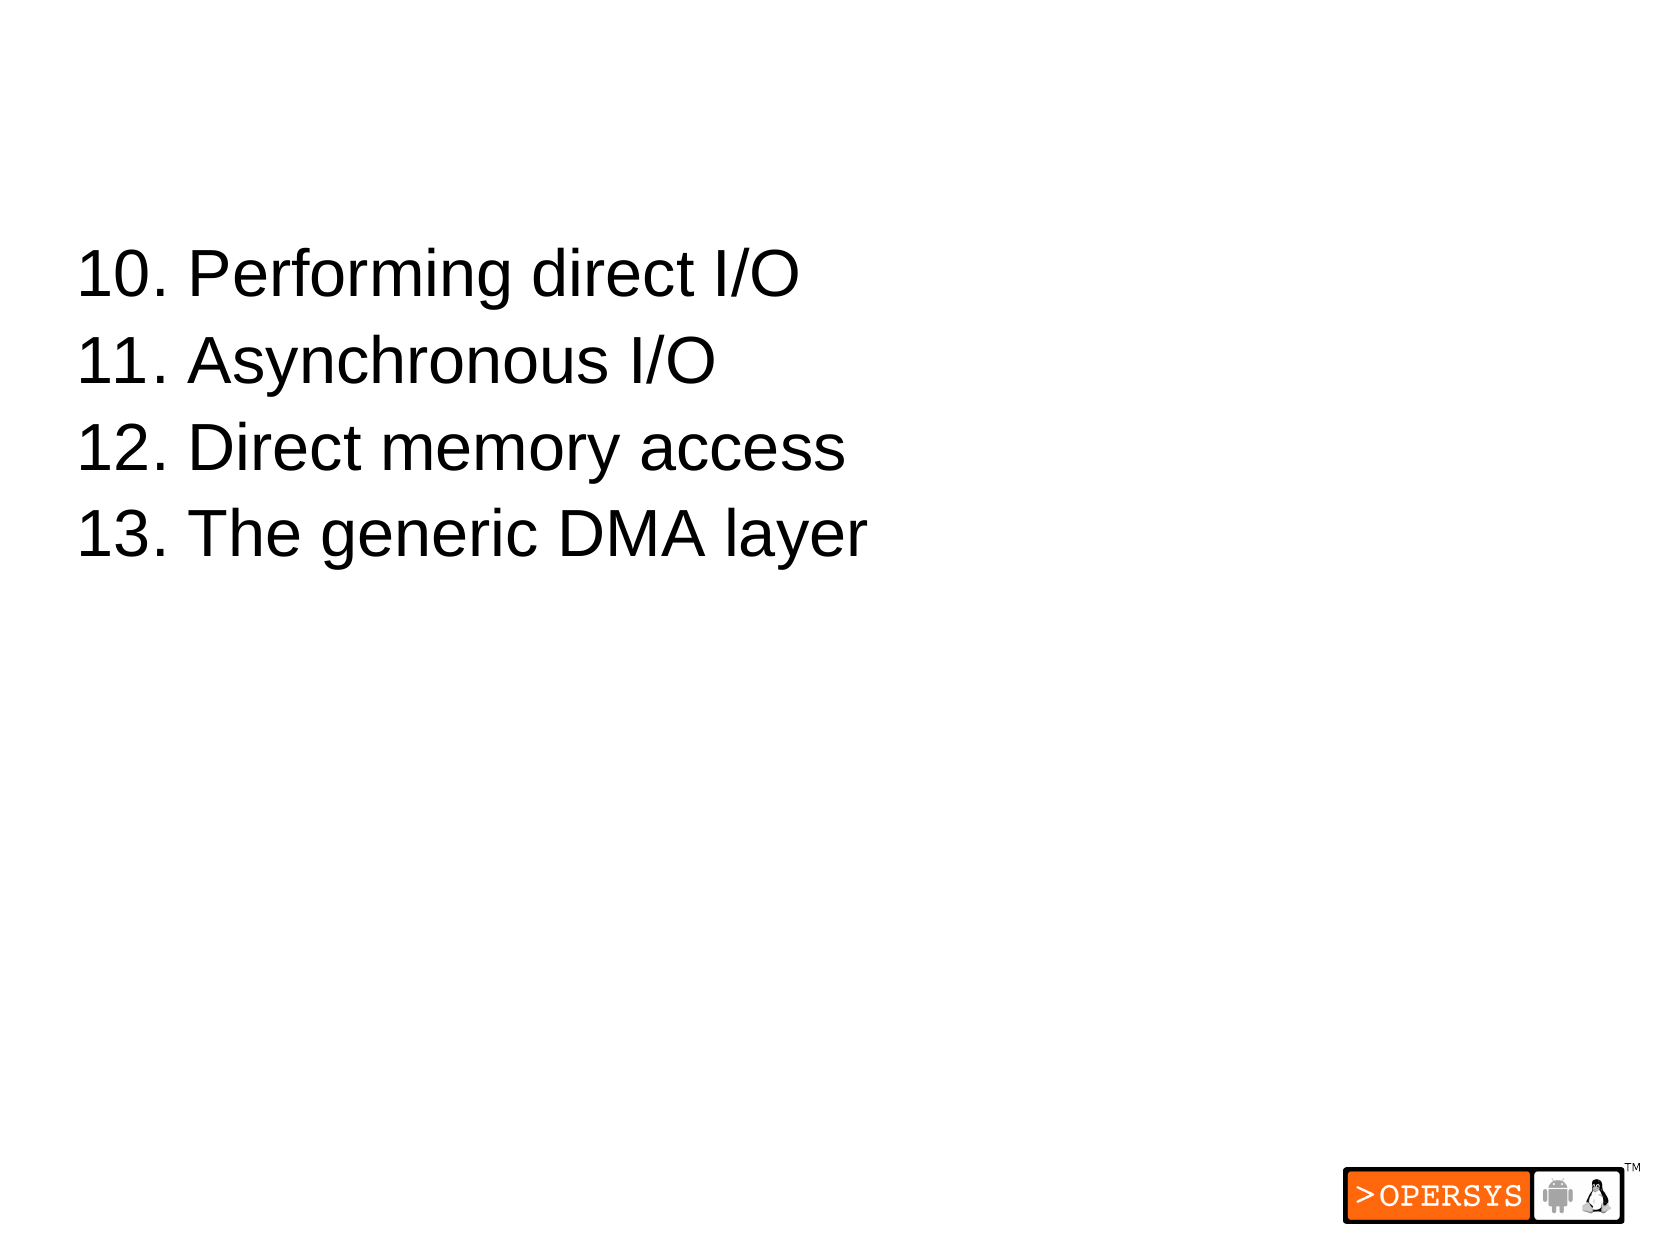

# Performing direct I/O
 Asynchronous I/O
 Direct memory access
 The generic DMA layer